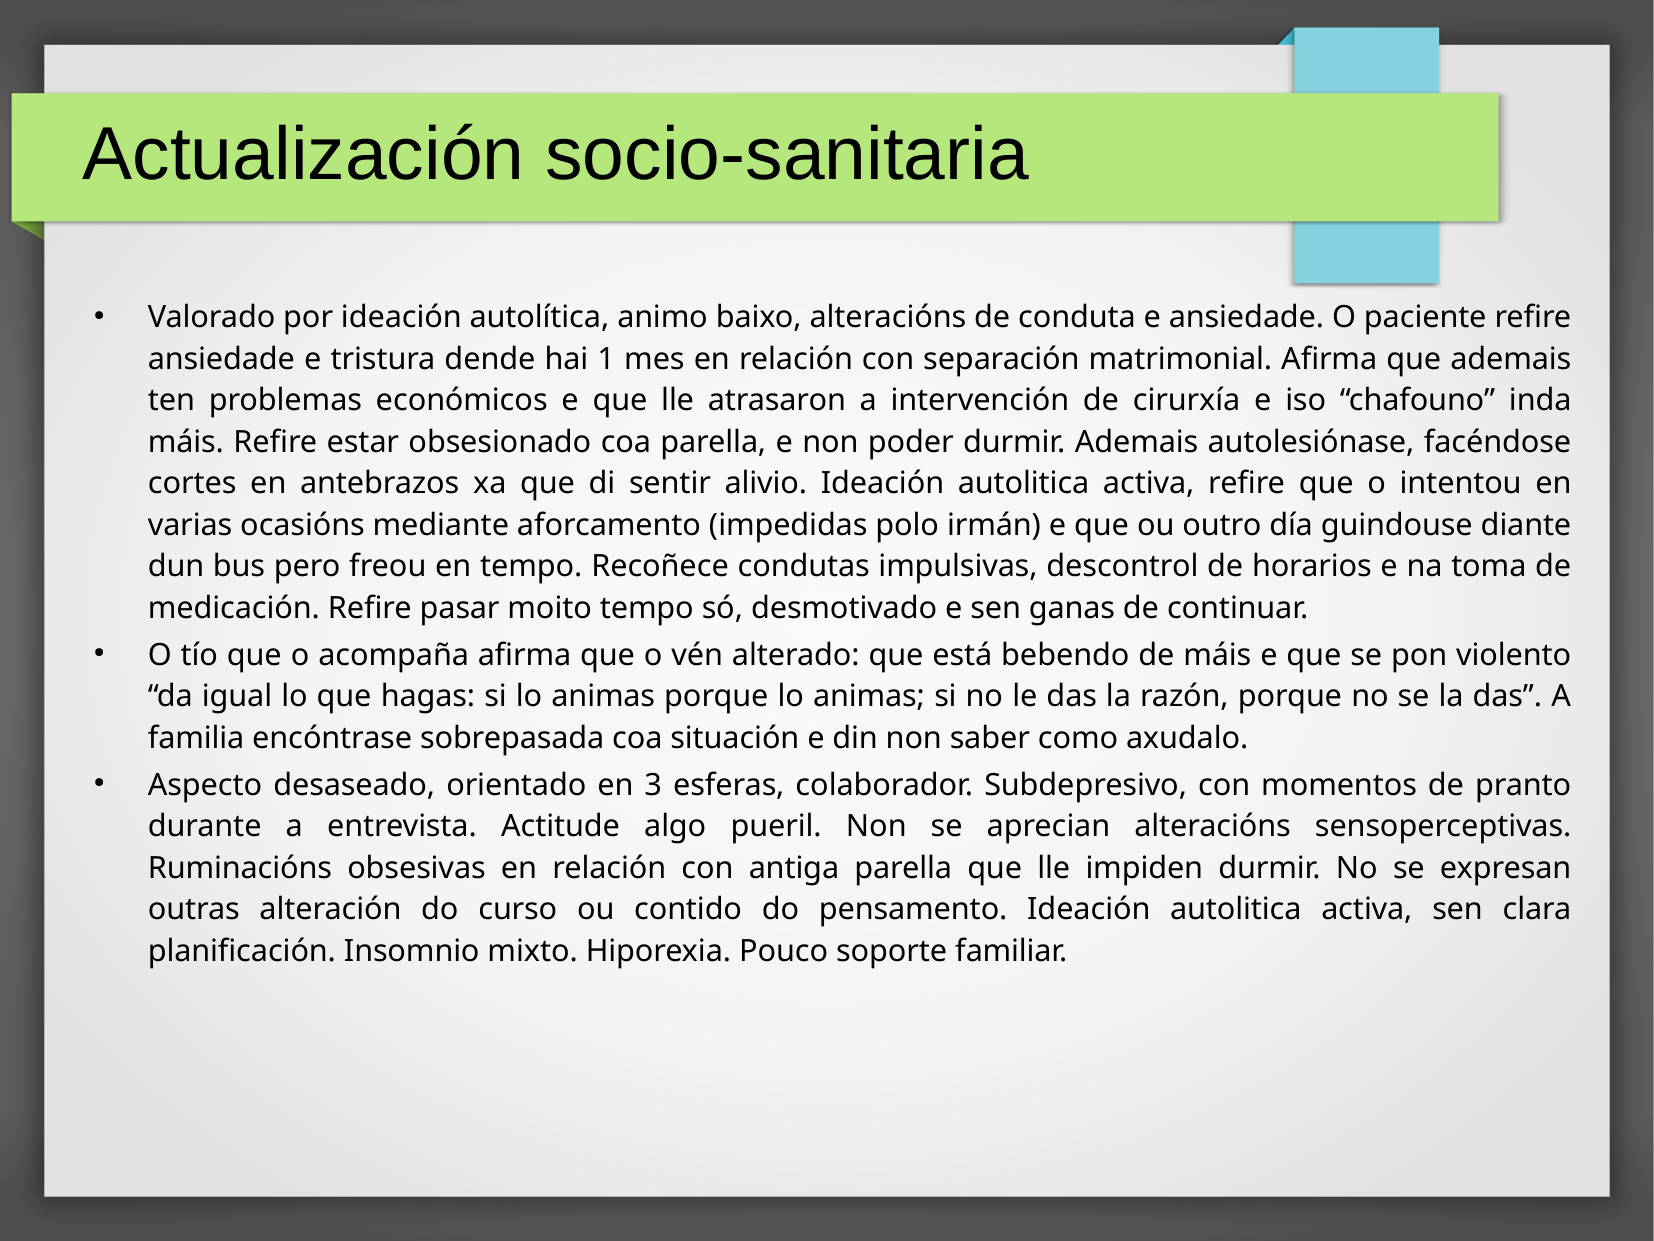

# Actualización socio-sanitaria
Valorado por ideación autolítica, animo baixo, alteracións de conduta e ansiedade. O paciente refire ansiedade e tristura dende hai 1 mes en relación con separación matrimonial. Afirma que ademais ten problemas económicos e que lle atrasaron a intervención de cirurxía e iso “chafouno” inda máis. Refire estar obsesionado coa parella, e non poder durmir. Ademais autolesiónase, facéndose cortes en antebrazos xa que di sentir alivio. Ideación autolitica activa, refire que o intentou en varias ocasións mediante aforcamento (impedidas polo irmán) e que ou outro día guindouse diante dun bus pero freou en tempo. Recoñece condutas impulsivas, descontrol de horarios e na toma de medicación. Refire pasar moito tempo só, desmotivado e sen ganas de continuar.
O tío que o acompaña afirma que o vén alterado: que está bebendo de máis e que se pon violento “da igual lo que hagas: si lo animas porque lo animas; si no le das la razón, porque no se la das”. A familia encóntrase sobrepasada coa situación e din non saber como axudalo.
Aspecto desaseado, orientado en 3 esferas, colaborador. Subdepresivo, con momentos de pranto durante a entrevista. Actitude algo pueril. Non se aprecian alteracións sensoperceptivas. Ruminacións obsesivas en relación con antiga parella que lle impiden durmir. No se expresan outras alteración do curso ou contido do pensamento. Ideación autolitica activa, sen clara planificación. Insomnio mixto. Hiporexia. Pouco soporte familiar.